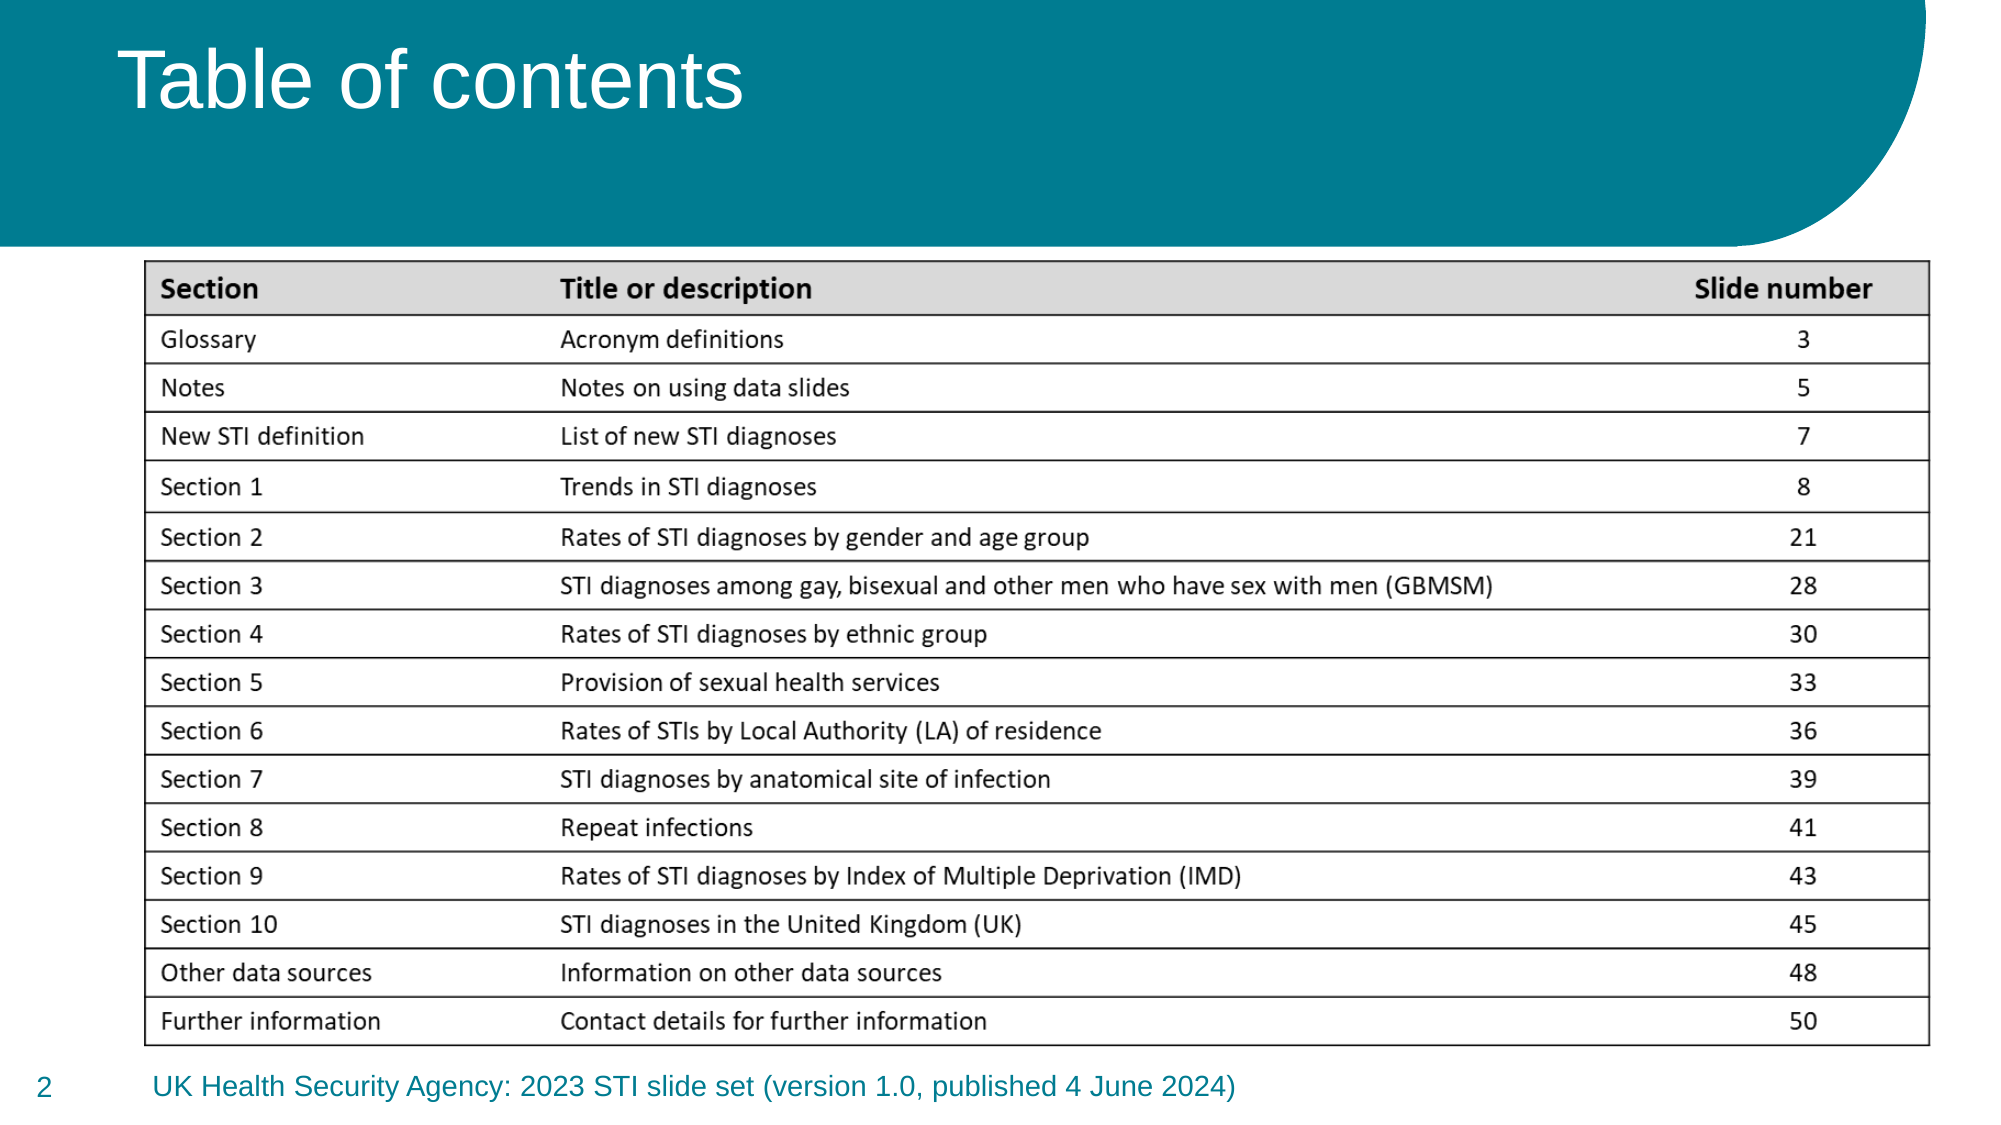

# Table of contents
UK Health Security Agency: 2023 STI slide set (version 1.0, published 4 June 2024)
2